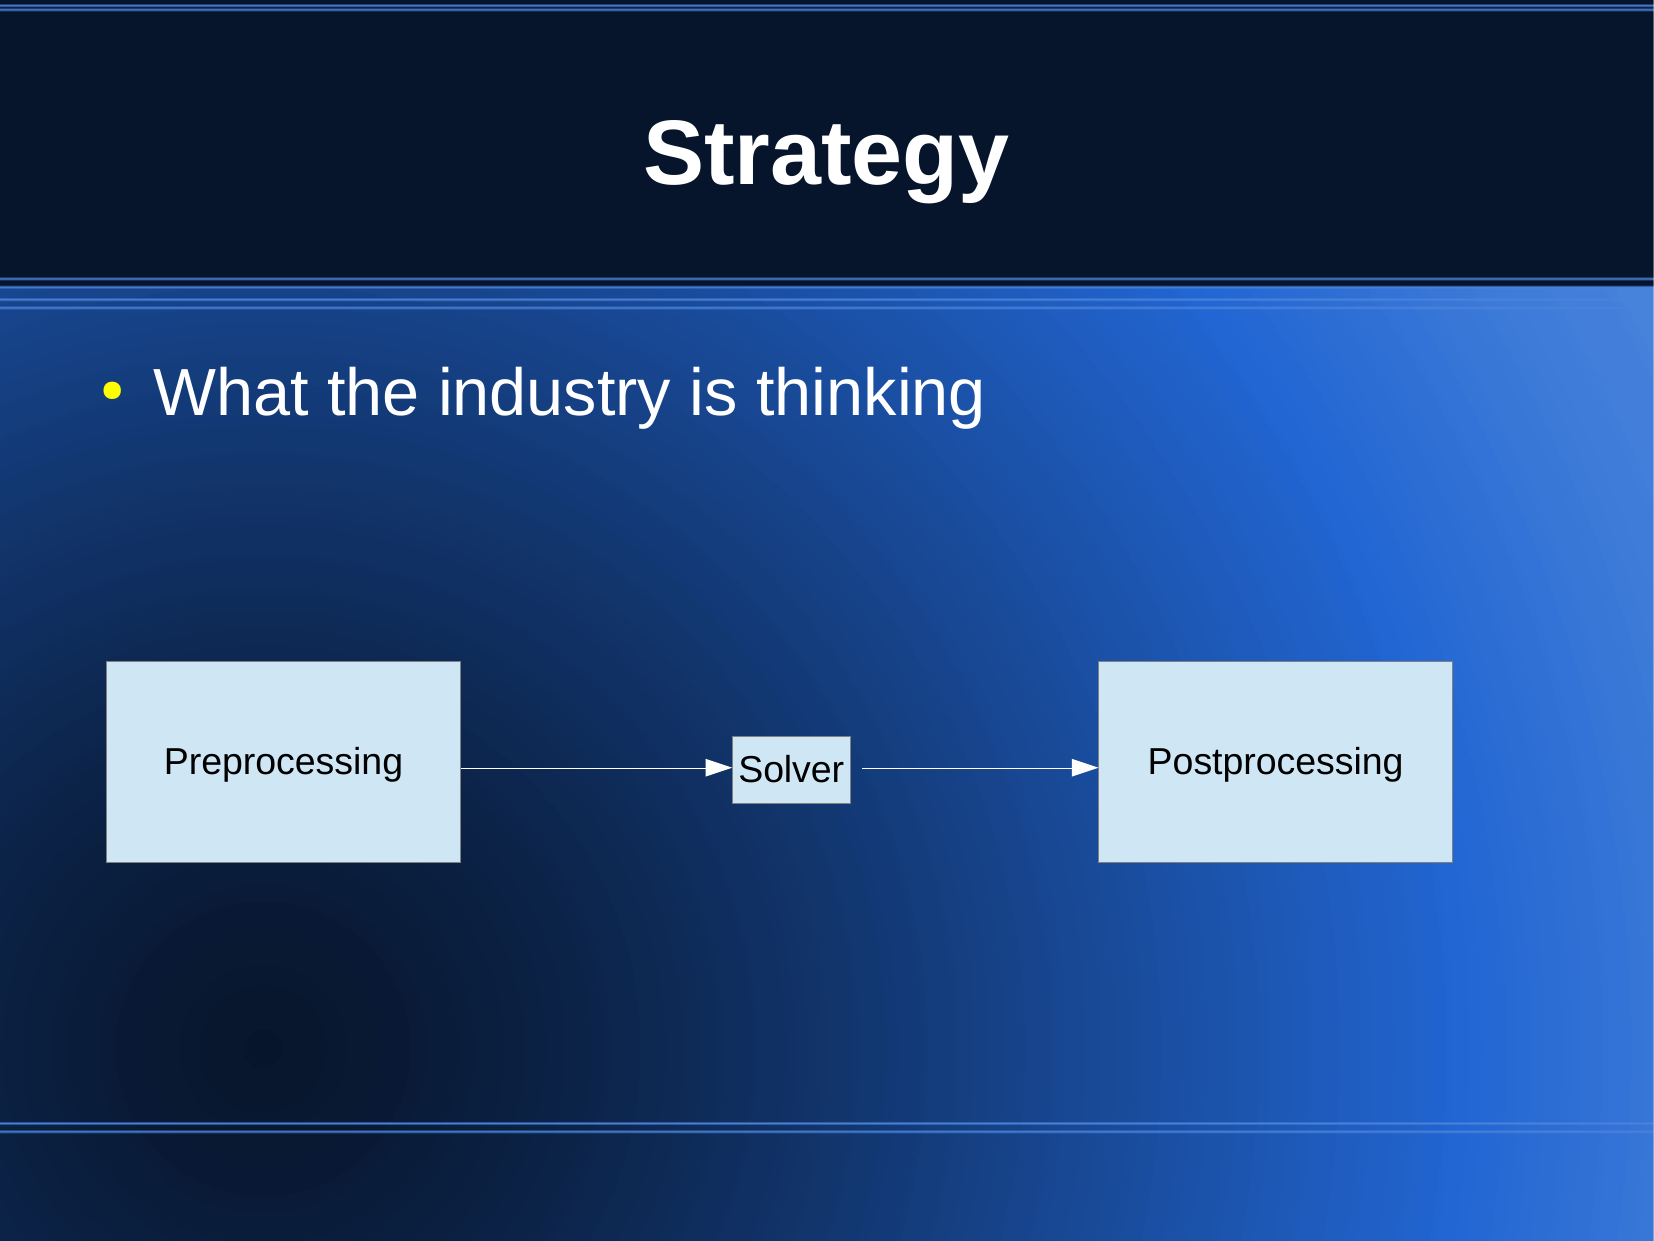

# Strategy
What the industry is thinking
Preprocessing
Postprocessing
Solver